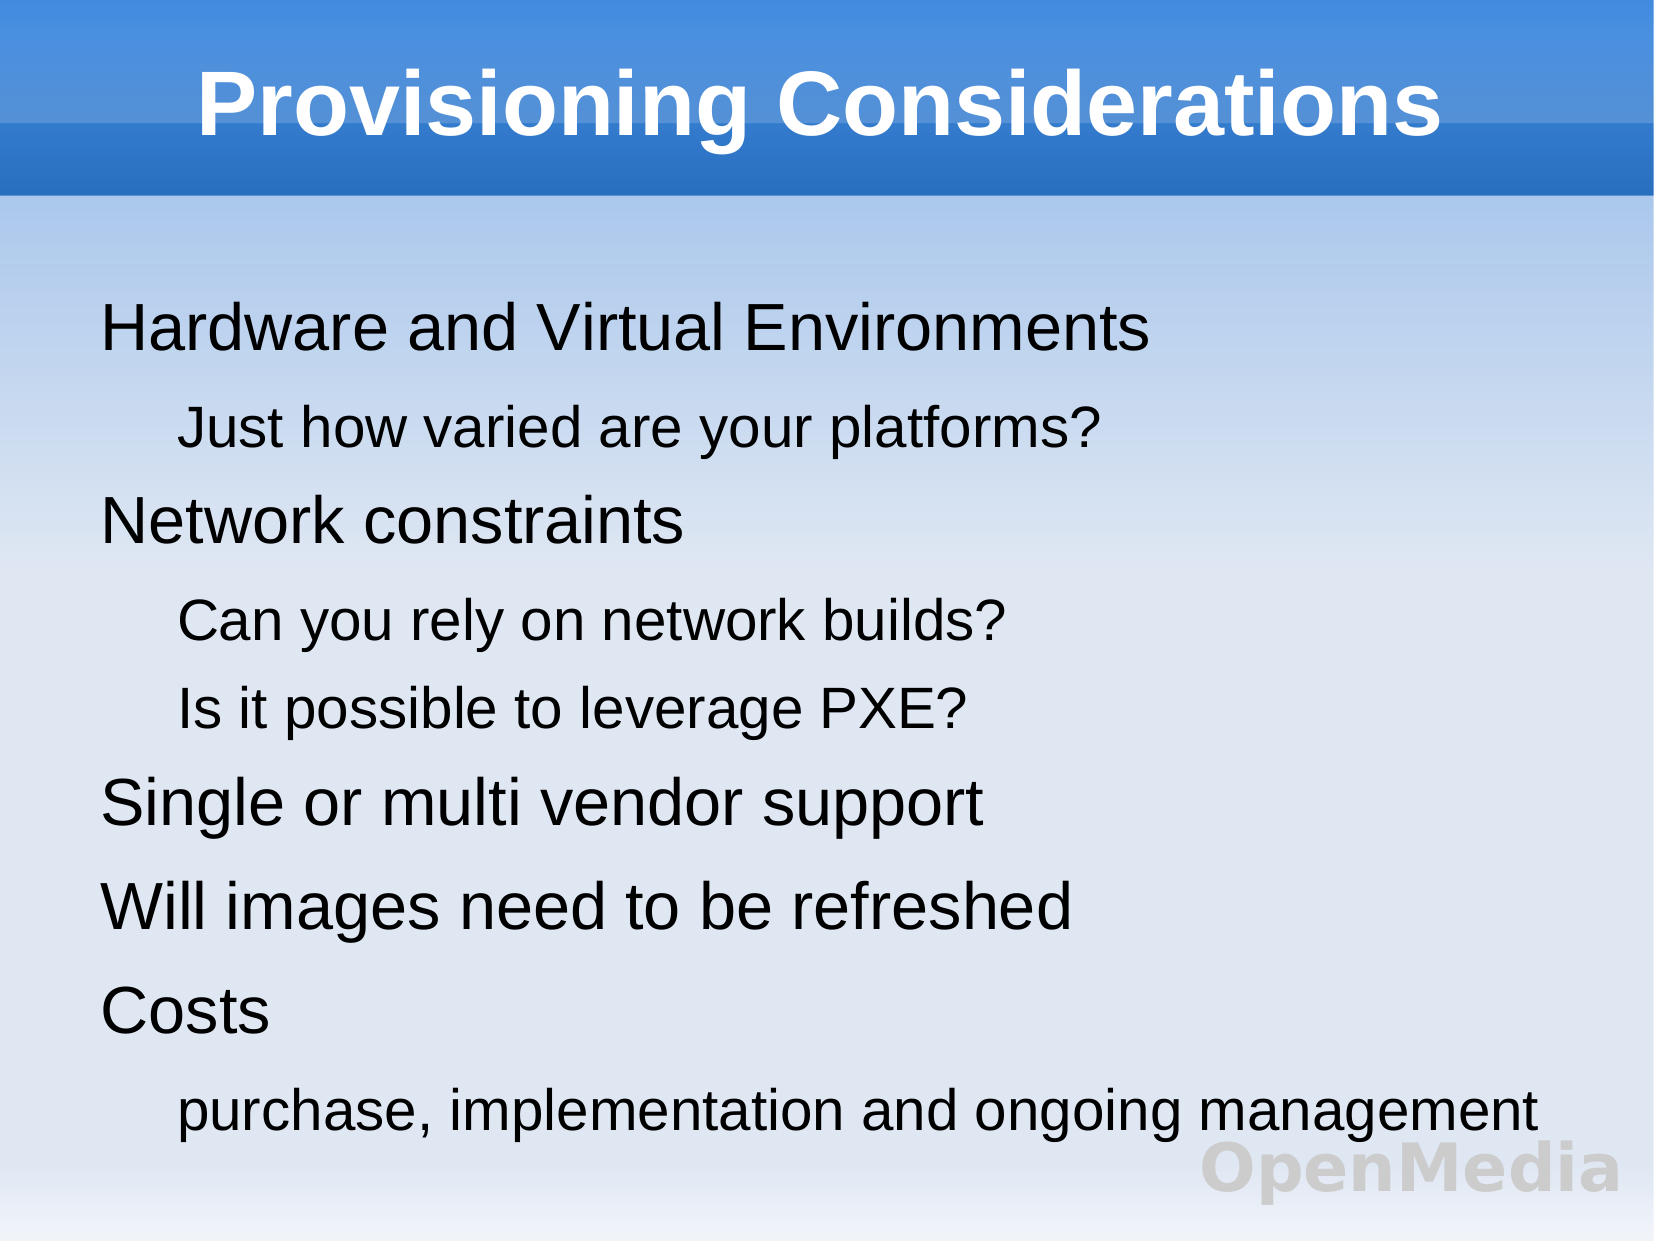

# Provisioning Considerations
Hardware and Virtual Environments
Just how varied are your platforms?
Network constraints
Can you rely on network builds?
Is it possible to leverage PXE?
Single or multi vendor support
Will images need to be refreshed
Costs
purchase, implementation and ongoing management
10